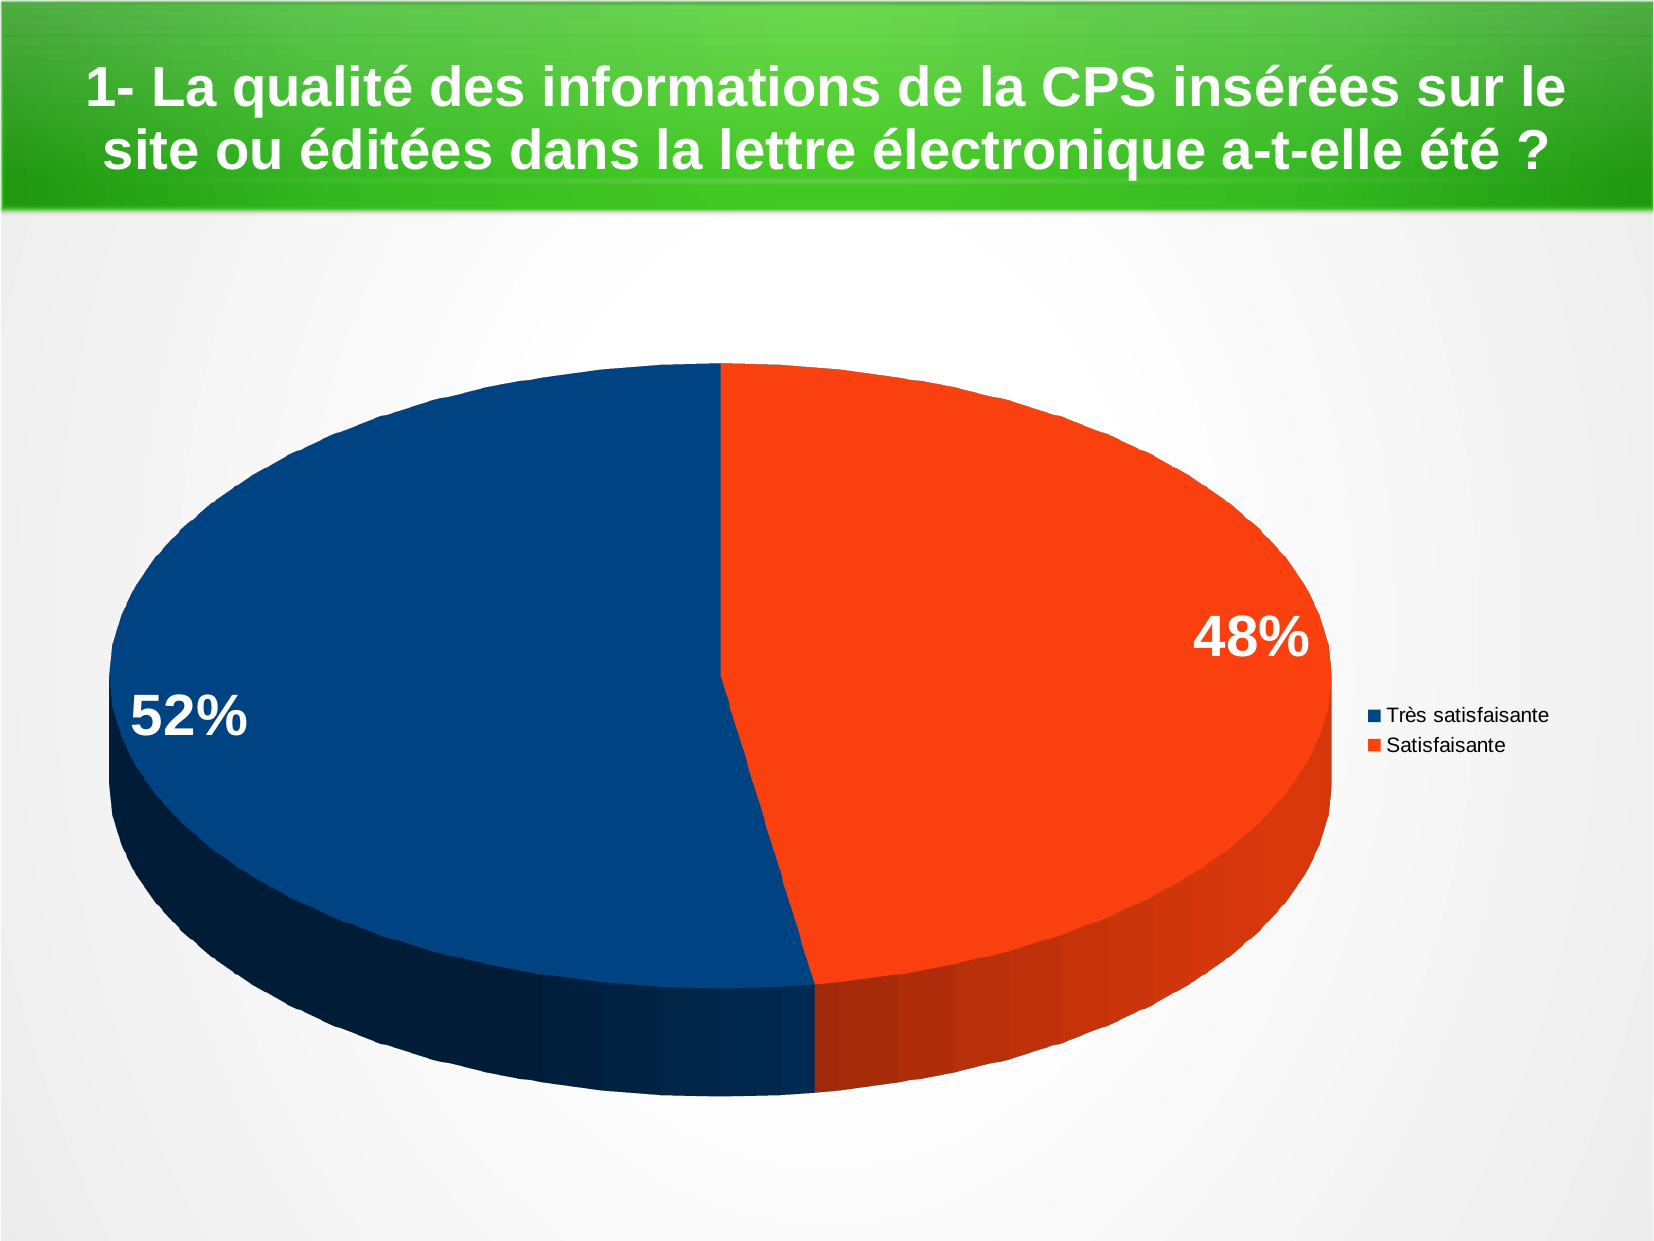

# 1- La qualité des informations de la CPS insérées sur le site ou éditées dans la lettre électronique a-t-elle été ?
[unsupported chart]